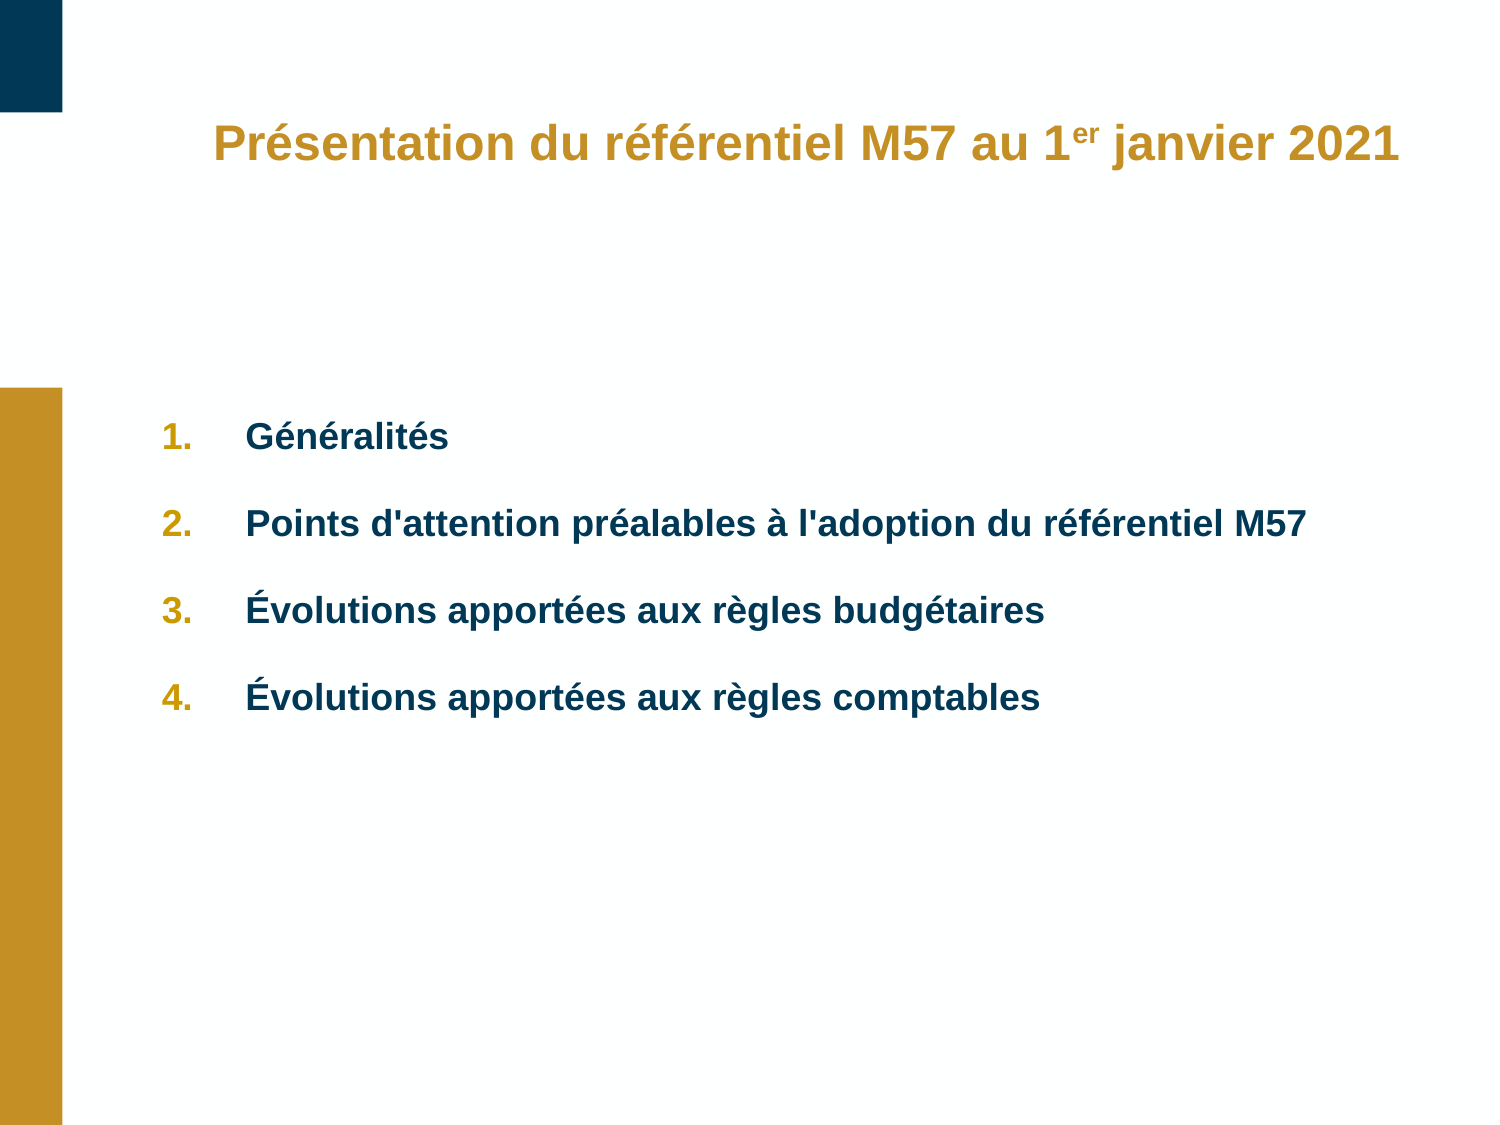

# Présentation du référentiel M57 au 1er janvier 2021
1. Généralités
2. Points d'attention préalables à l'adoption du référentiel M57
3. Évolutions apportées aux règles budgétaires
4. Évolutions apportées aux règles comptables